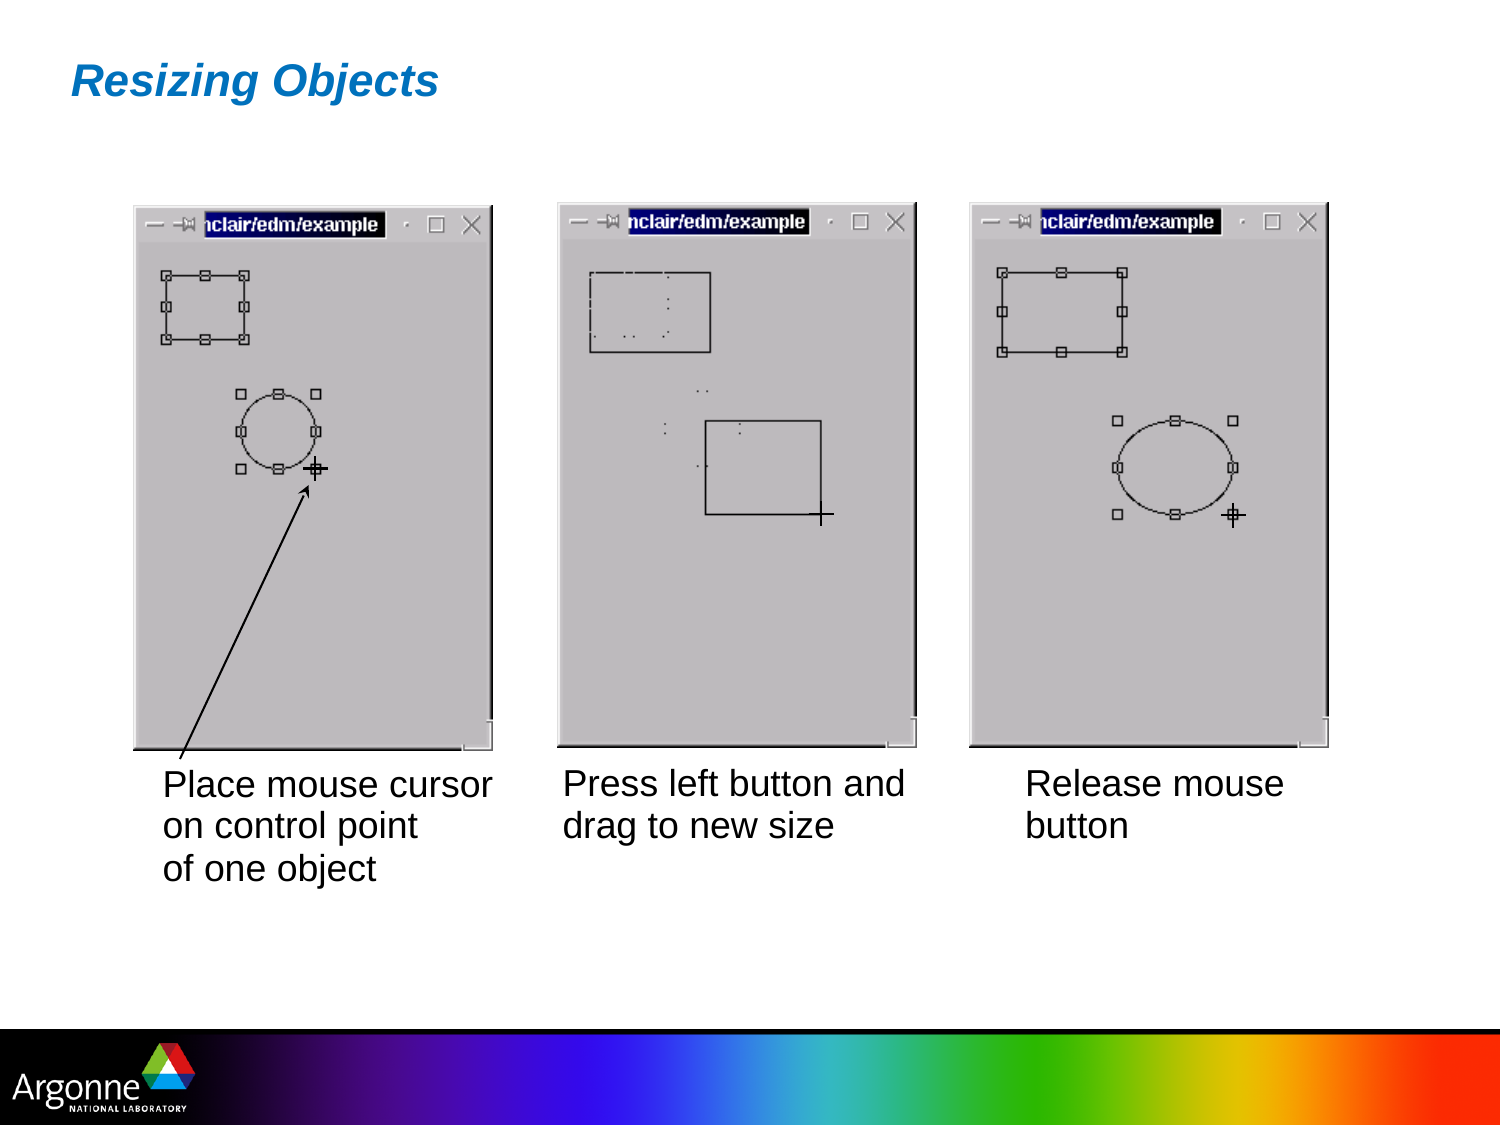

# Resizing Objects
Place mouse cursor
on control point
of one object
Press left button and
drag to new size
Release mouse
button